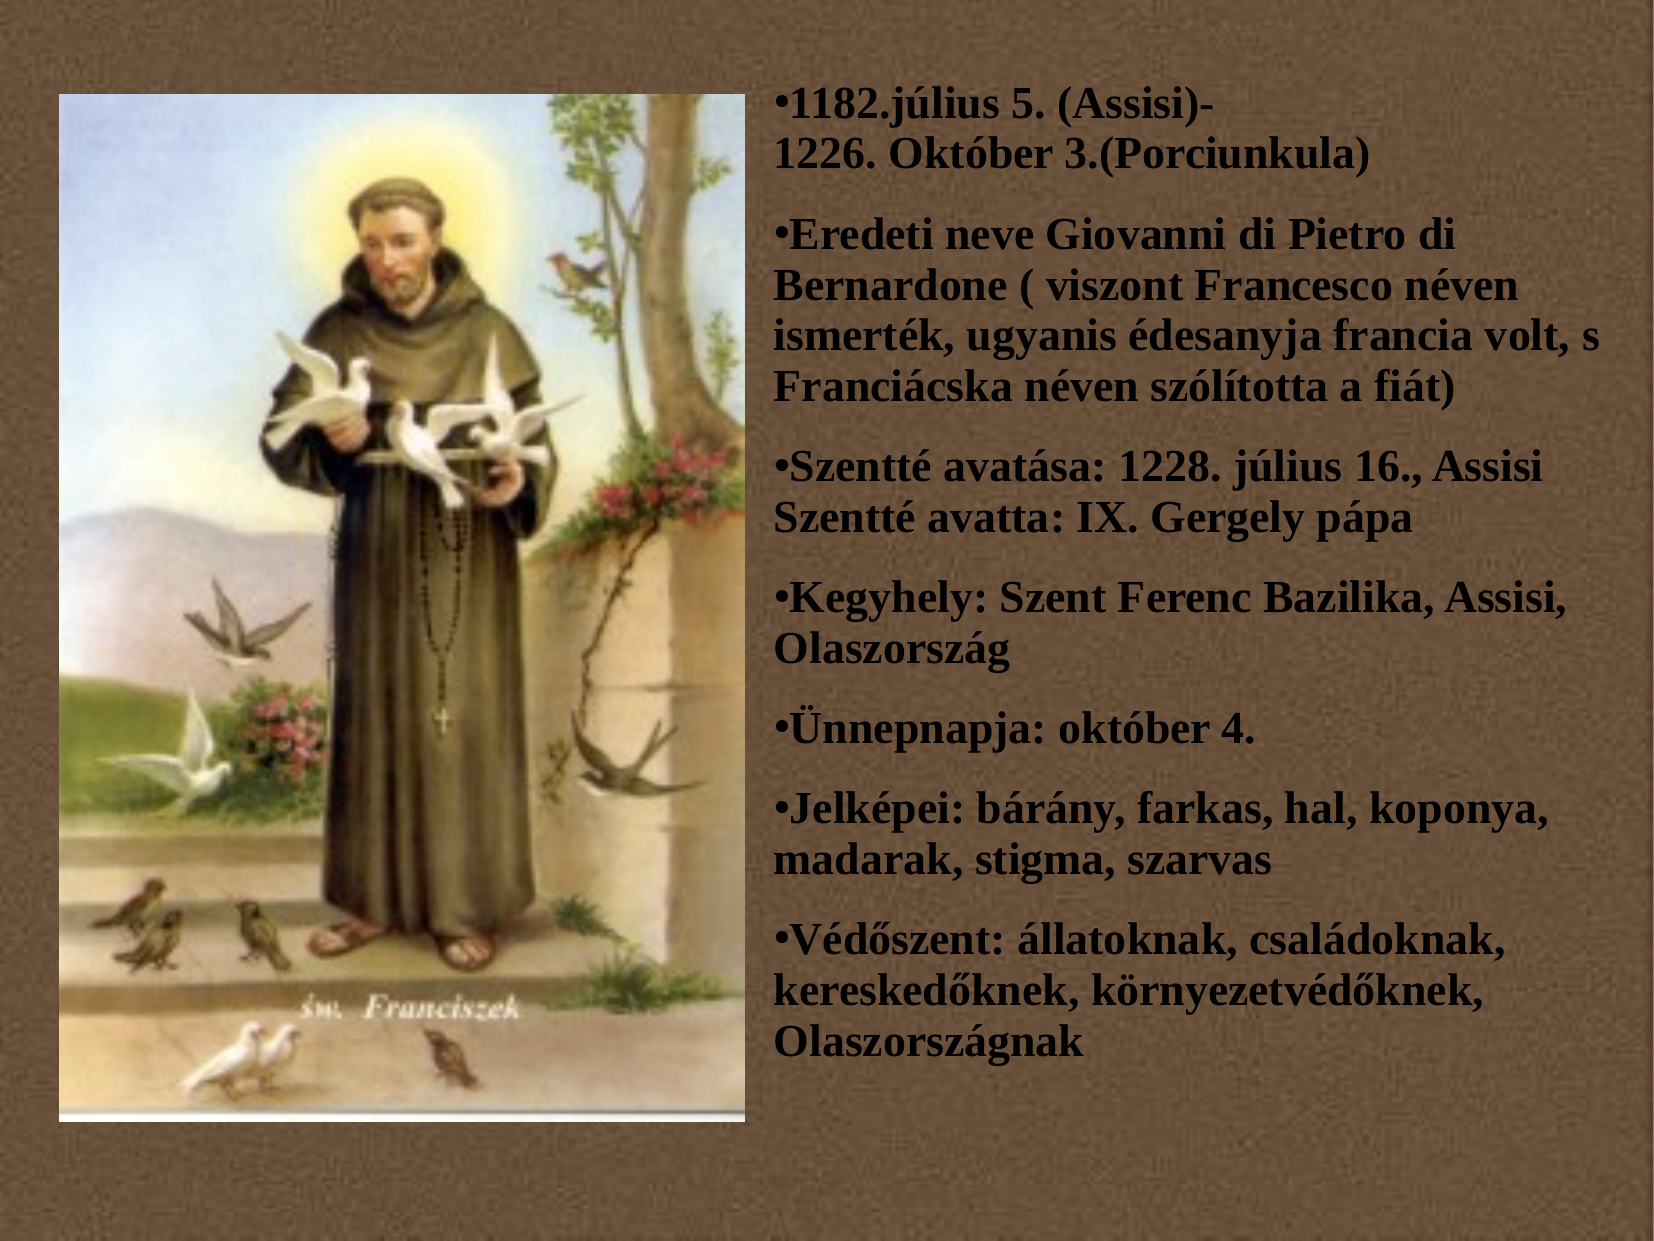

# 1182.július 5. (Assisi)- 1226. Október 3.(Porciunkula)
Eredeti neve Giovanni di Pietro di Bernardone ( viszont Francesco néven ismerték, ugyanis édesanyja francia volt, s Franciácska néven szólította a fiát)
Szentté avatása: 1228. július 16., Assisi
Szentté avatta: IX. Gergely pápa
Kegyhely: Szent Ferenc Bazilika, Assisi, Olaszország
Ünnepnapja: október 4.
Jelképei: bárány, farkas, hal, koponya, madarak, stigma, szarvas
Védőszent: állatoknak, családoknak, kereskedőknek, környezetvédőknek, Olaszországnak